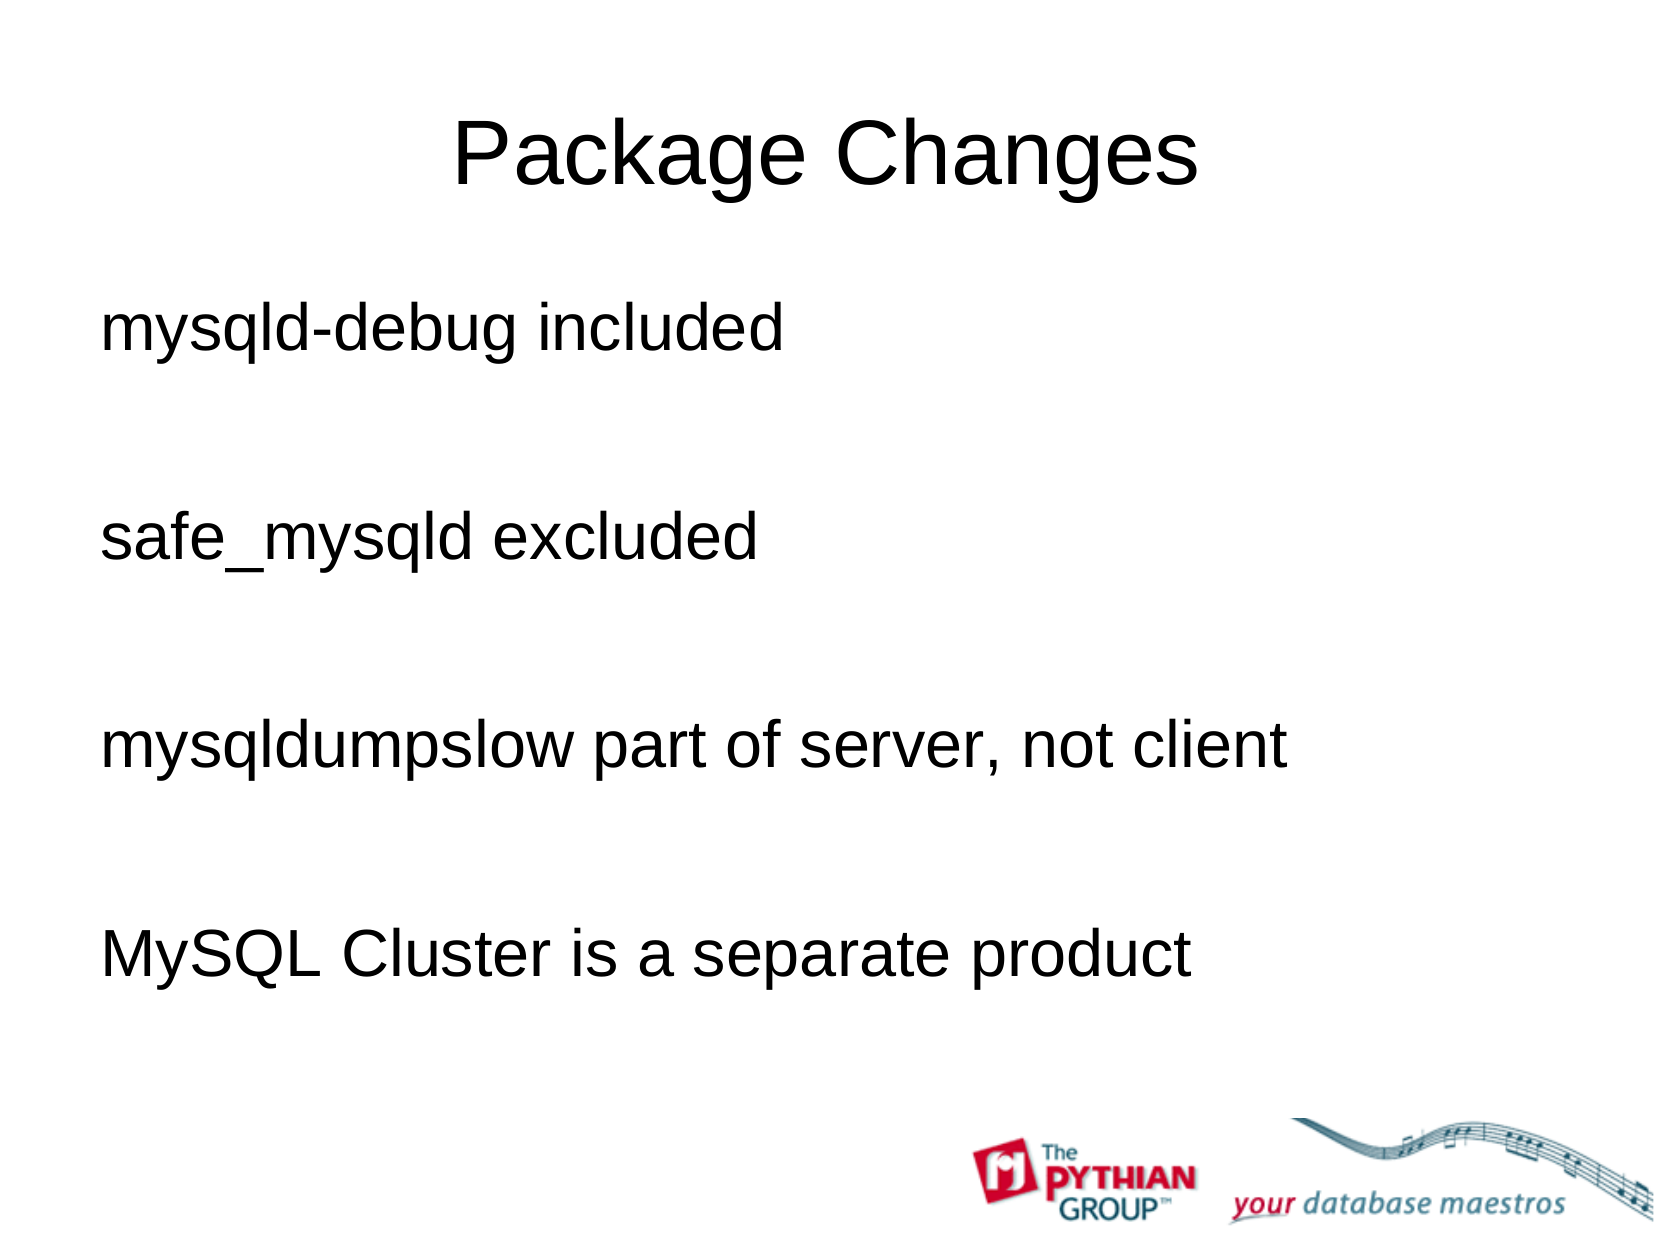

# Package Changes
mysqld-debug included
safe_mysqld excluded
mysqldumpslow part of server, not client
MySQL Cluster is a separate product